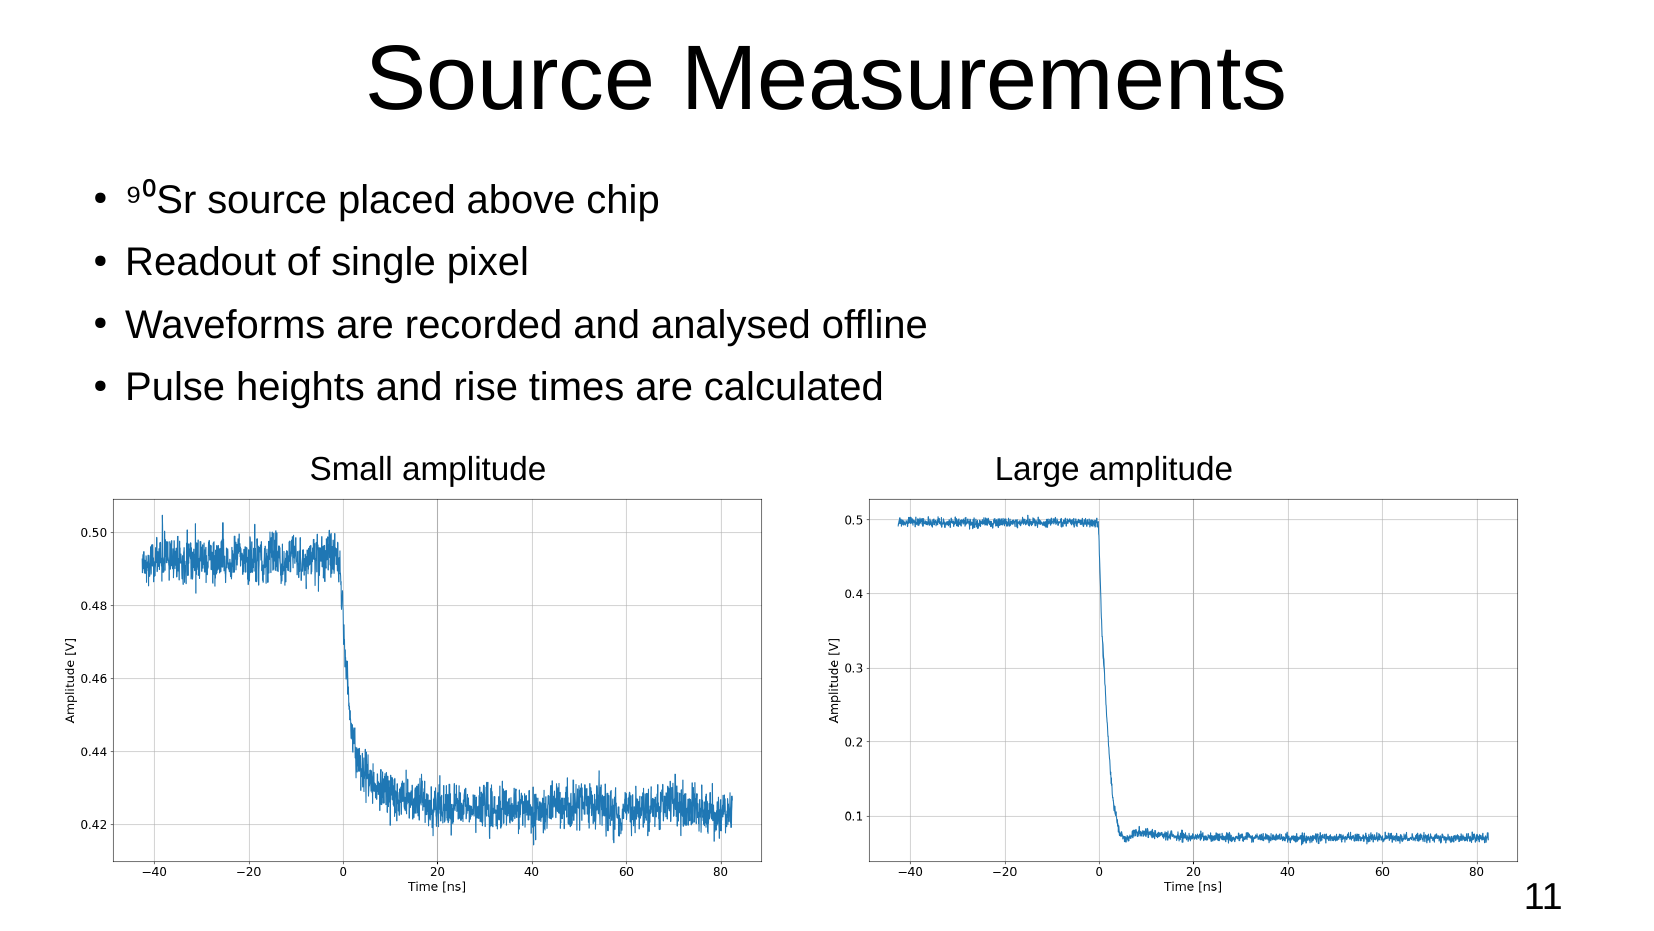

Source Measurements
# ⁹⁰Sr source placed above chip
Readout of single pixel
Waveforms are recorded and analysed offline
Pulse heights and rise times are calculated
Small amplitude
Large amplitude